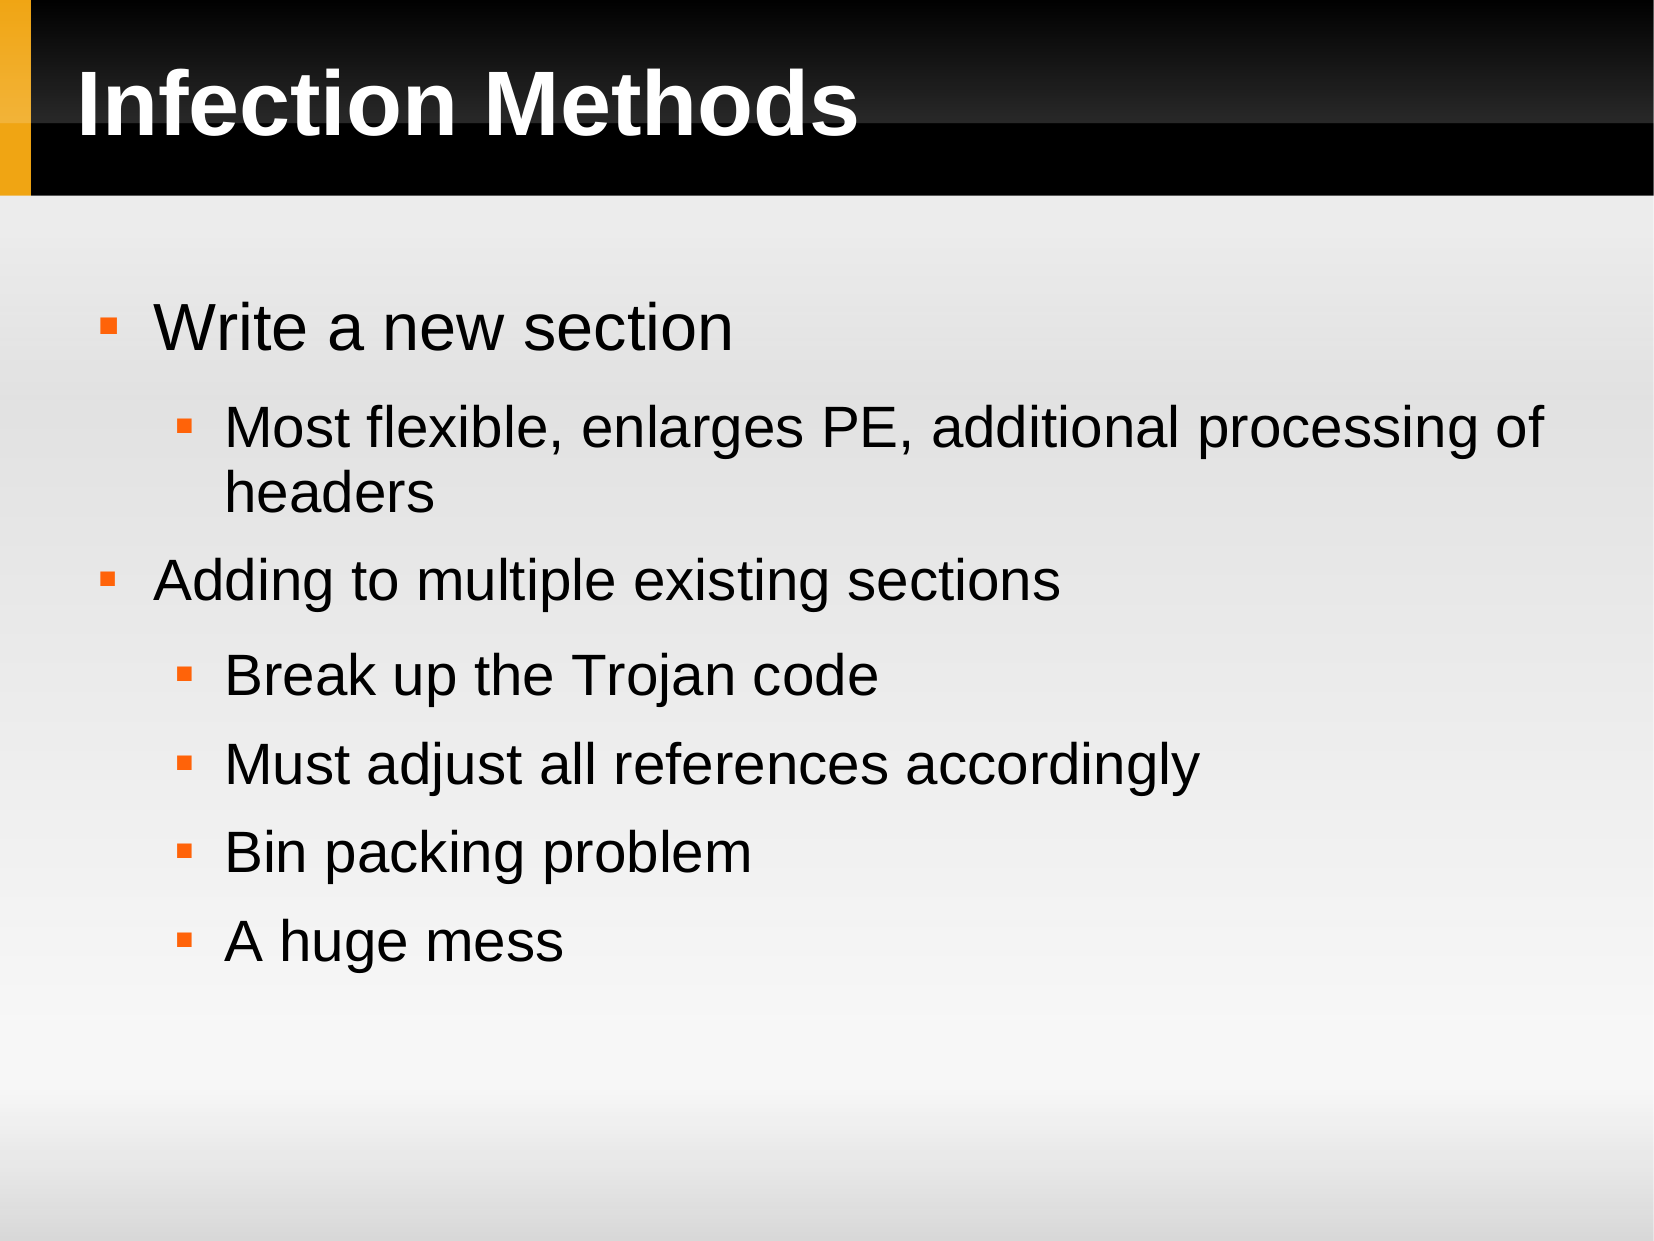

# Infection Methods
Write a new section
Most flexible, enlarges PE, additional processing of headers
Adding to multiple existing sections
Break up the Trojan code
Must adjust all references accordingly
Bin packing problem
A huge mess